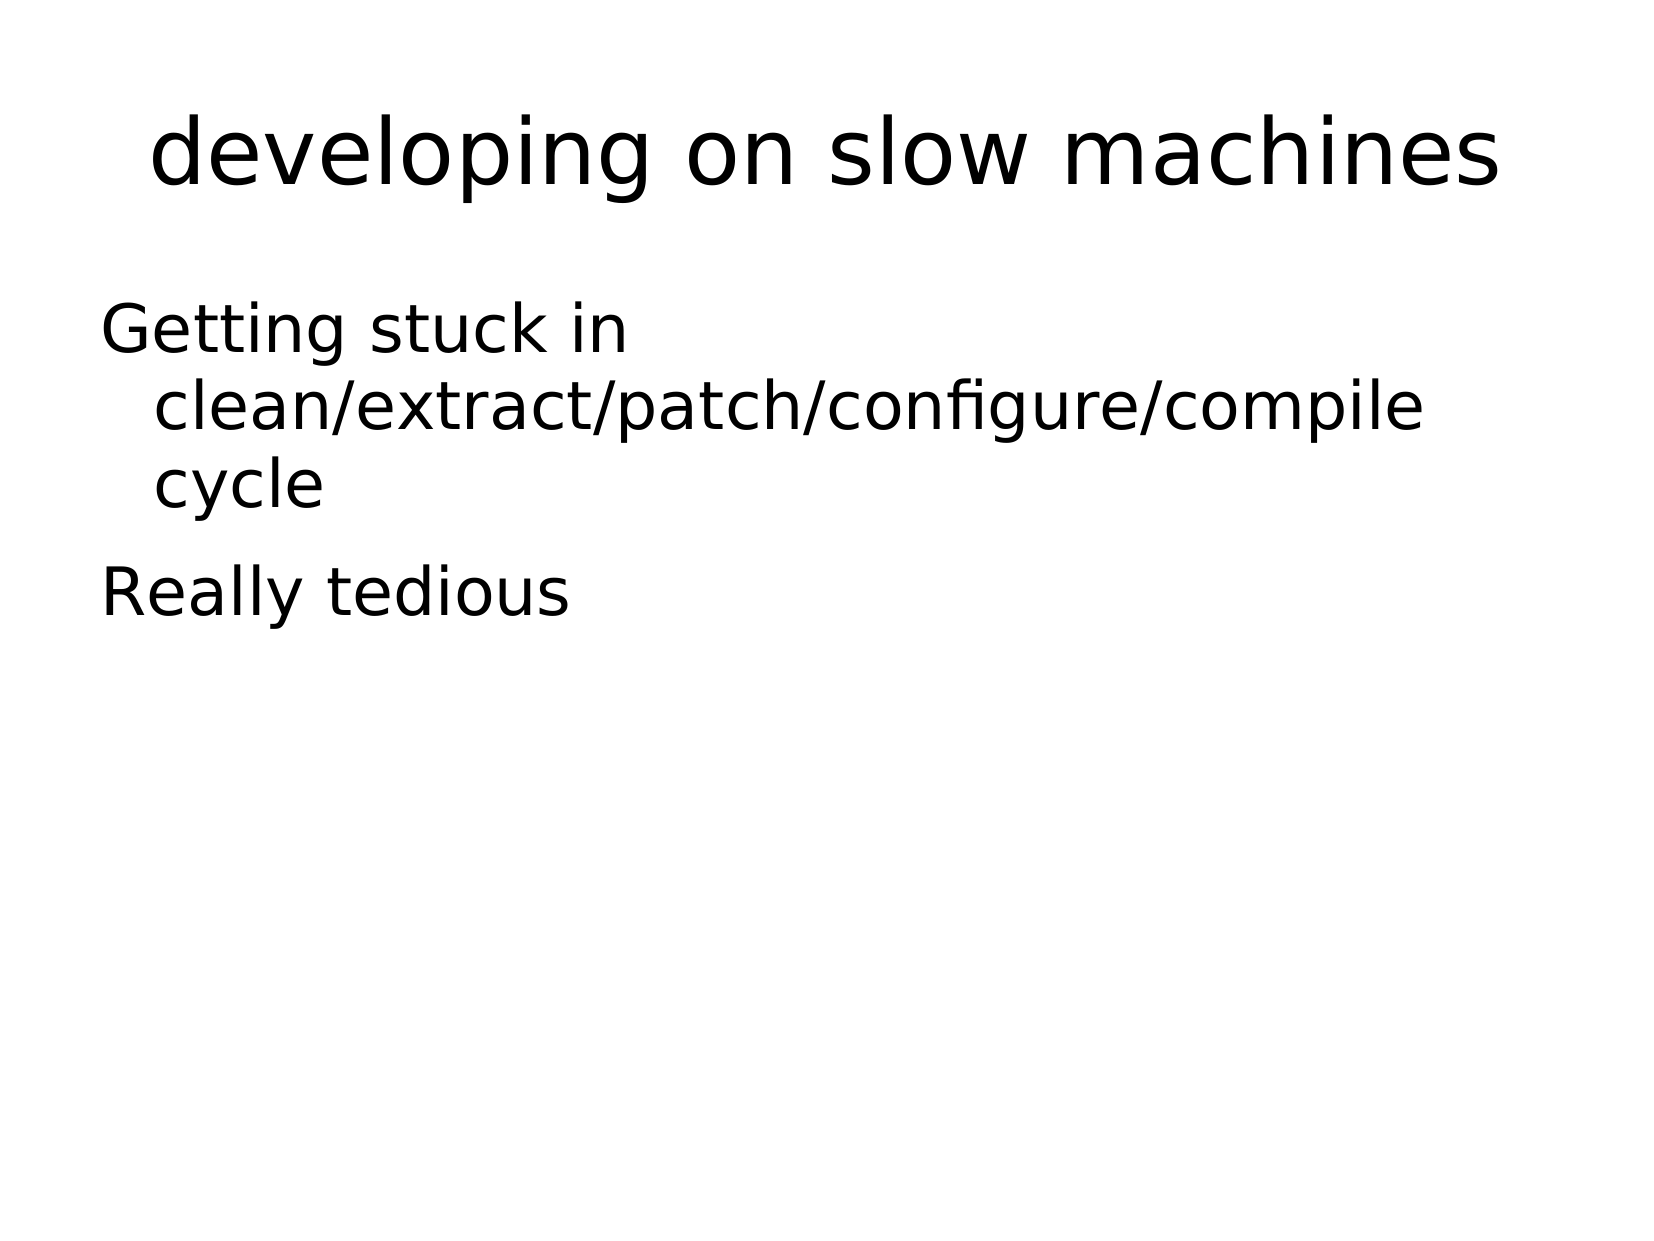

# developing on slow machines
Getting stuck in clean/extract/patch/configure/compile cycle
Really tedious